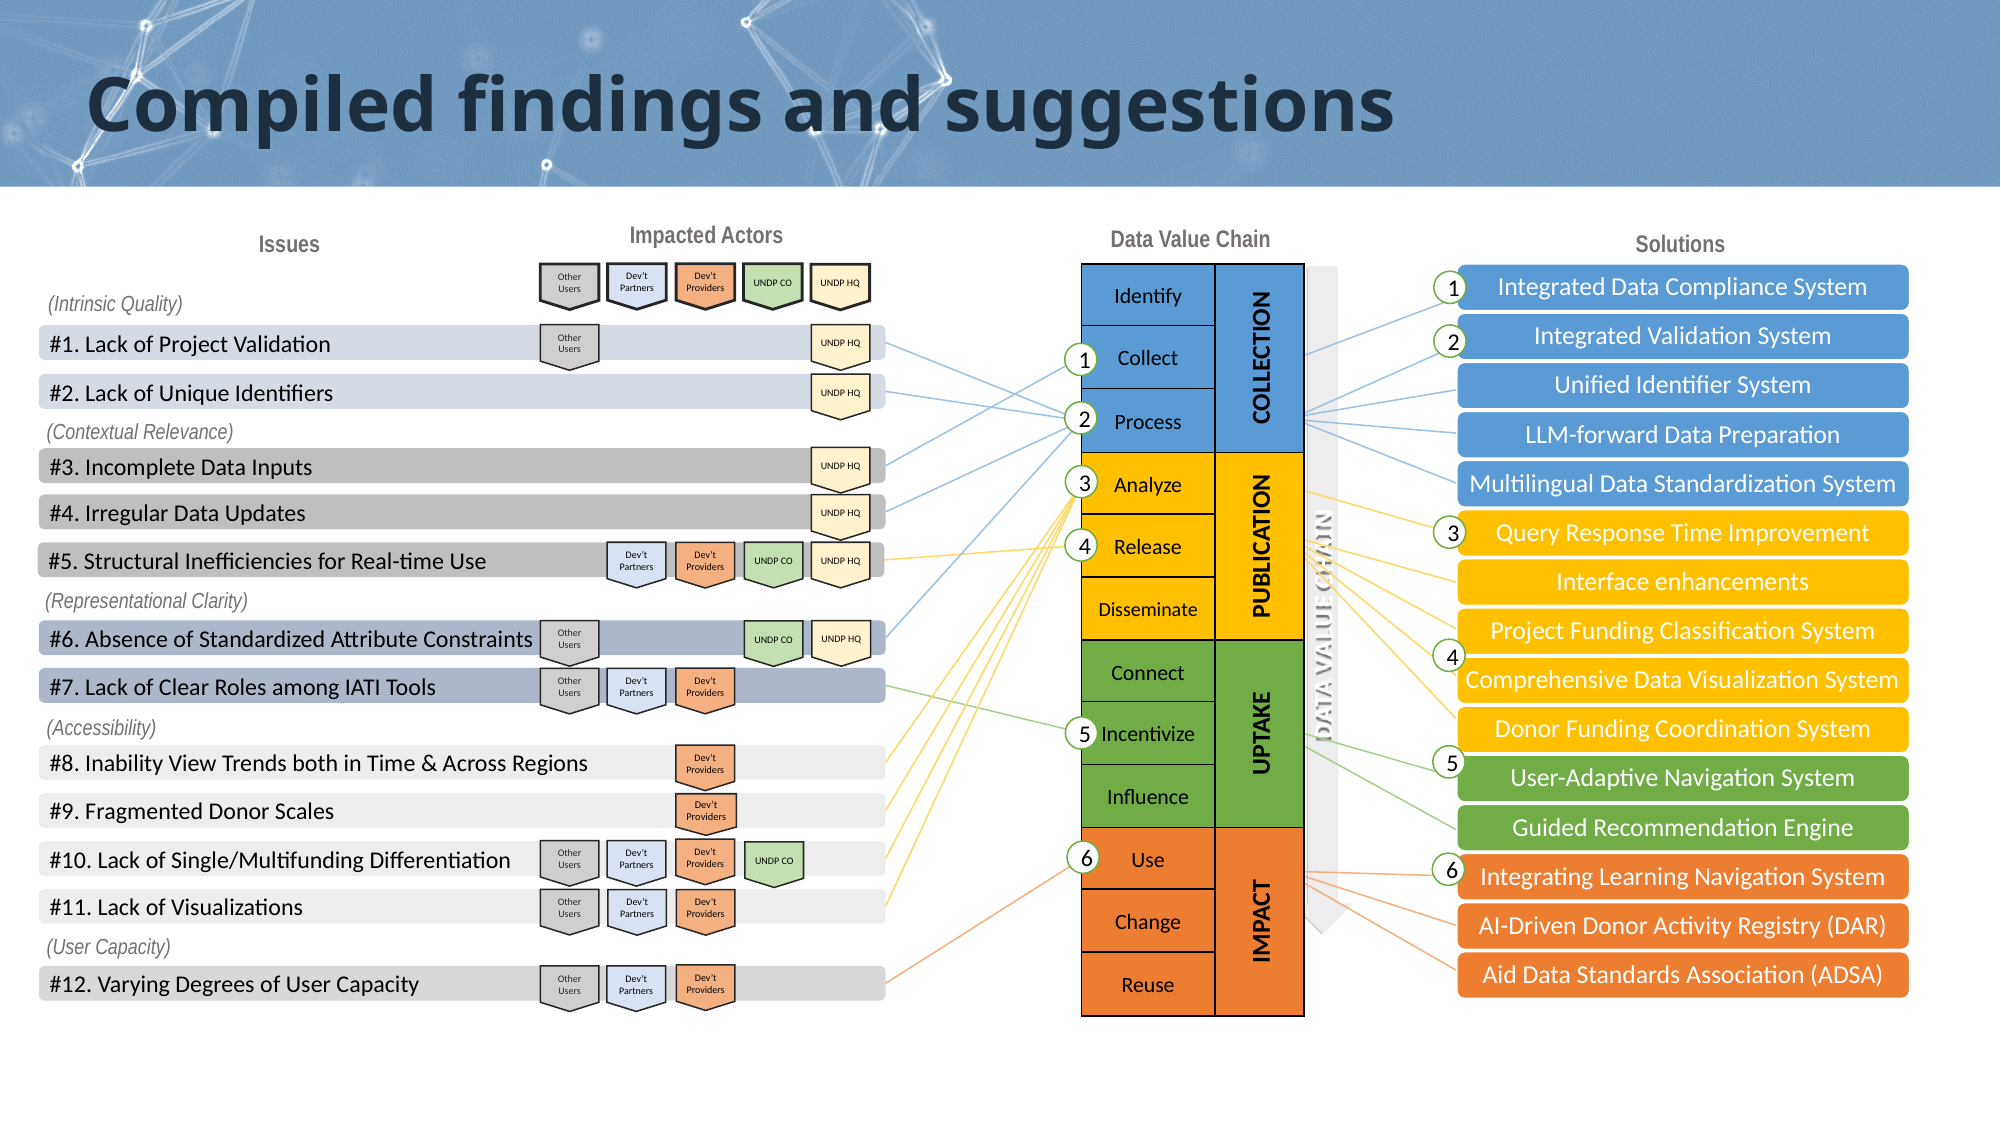

Compiled findings and suggestions
Impacted Actors
Data Value Chain
Solutions
Issues
Dev’t Partners
Dev’t Providers
UNDP CO
Other
Users
Integrated Data Compliance System
Integrated Validation System
Unified Identifier System
LLM-forward Data Preparation
Multilingual Data Standardization System
Query Response Time Improvement
Interface enhancements
Project Funding Classification System
Comprehensive Data Visualization System
Donor Funding Coordination System
User-Adaptive Navigation System
Guided Recommendation Engine
Integrating Learning Navigation System
AI-Driven Donor Activity Registry (DAR)
Aid Data Standards Association (ADSA)
Identify
UNDP HQ
1
(Intrinsic Quality)
COLLECTION
Other
Users
UNDP HQ
2
#1. Lack of Project Validation
Collect
1
#2. Lack of Unique Identifiers
UNDP HQ
Process
2
(Contextual Relevance)
UNDP HQ
#3. Incomplete Data Inputs
Analyze
3
#4. Irregular Data Updates
UNDP HQ
PUBLICATION
Release
3
4
Dev’t Partners
UNDP CO
UNDP HQ
#5. Structural Inefficiencies for Real-time Use
Dev’t Providers
Disseminate
(Representational Clarity)
#6. Absence of Standardized Attribute Constraints
Other
Users
UNDP HQ
UNDP CO
4
Connect
#7. Lack of Clear Roles among IATI Tools
Dev’t Providers
Other
Users
Dev’t Partners
UPTAKE
Incentivize
(Accessibility)
5
#8. Inability View Trends both in Time & Across Regions
Dev’t Providers
5
Influence
#9. Fragmented Donor Scales
Use
Dev’t Providers
Other
Users
Dev’t Partners
6
#10. Lack of Single/Multifunding Differentiation
UNDP CO
6
IMPACT
#11. Lack of Visualizations
Change
Other
Users
Dev’t Partners
Dev’t Providers
(User Capacity)
Reuse
Dev’t Providers
#12. Varying Degrees of User Capacity
Other
Users
Dev’t Partners
DATA VALUE CHAIN
Dev’t Providers